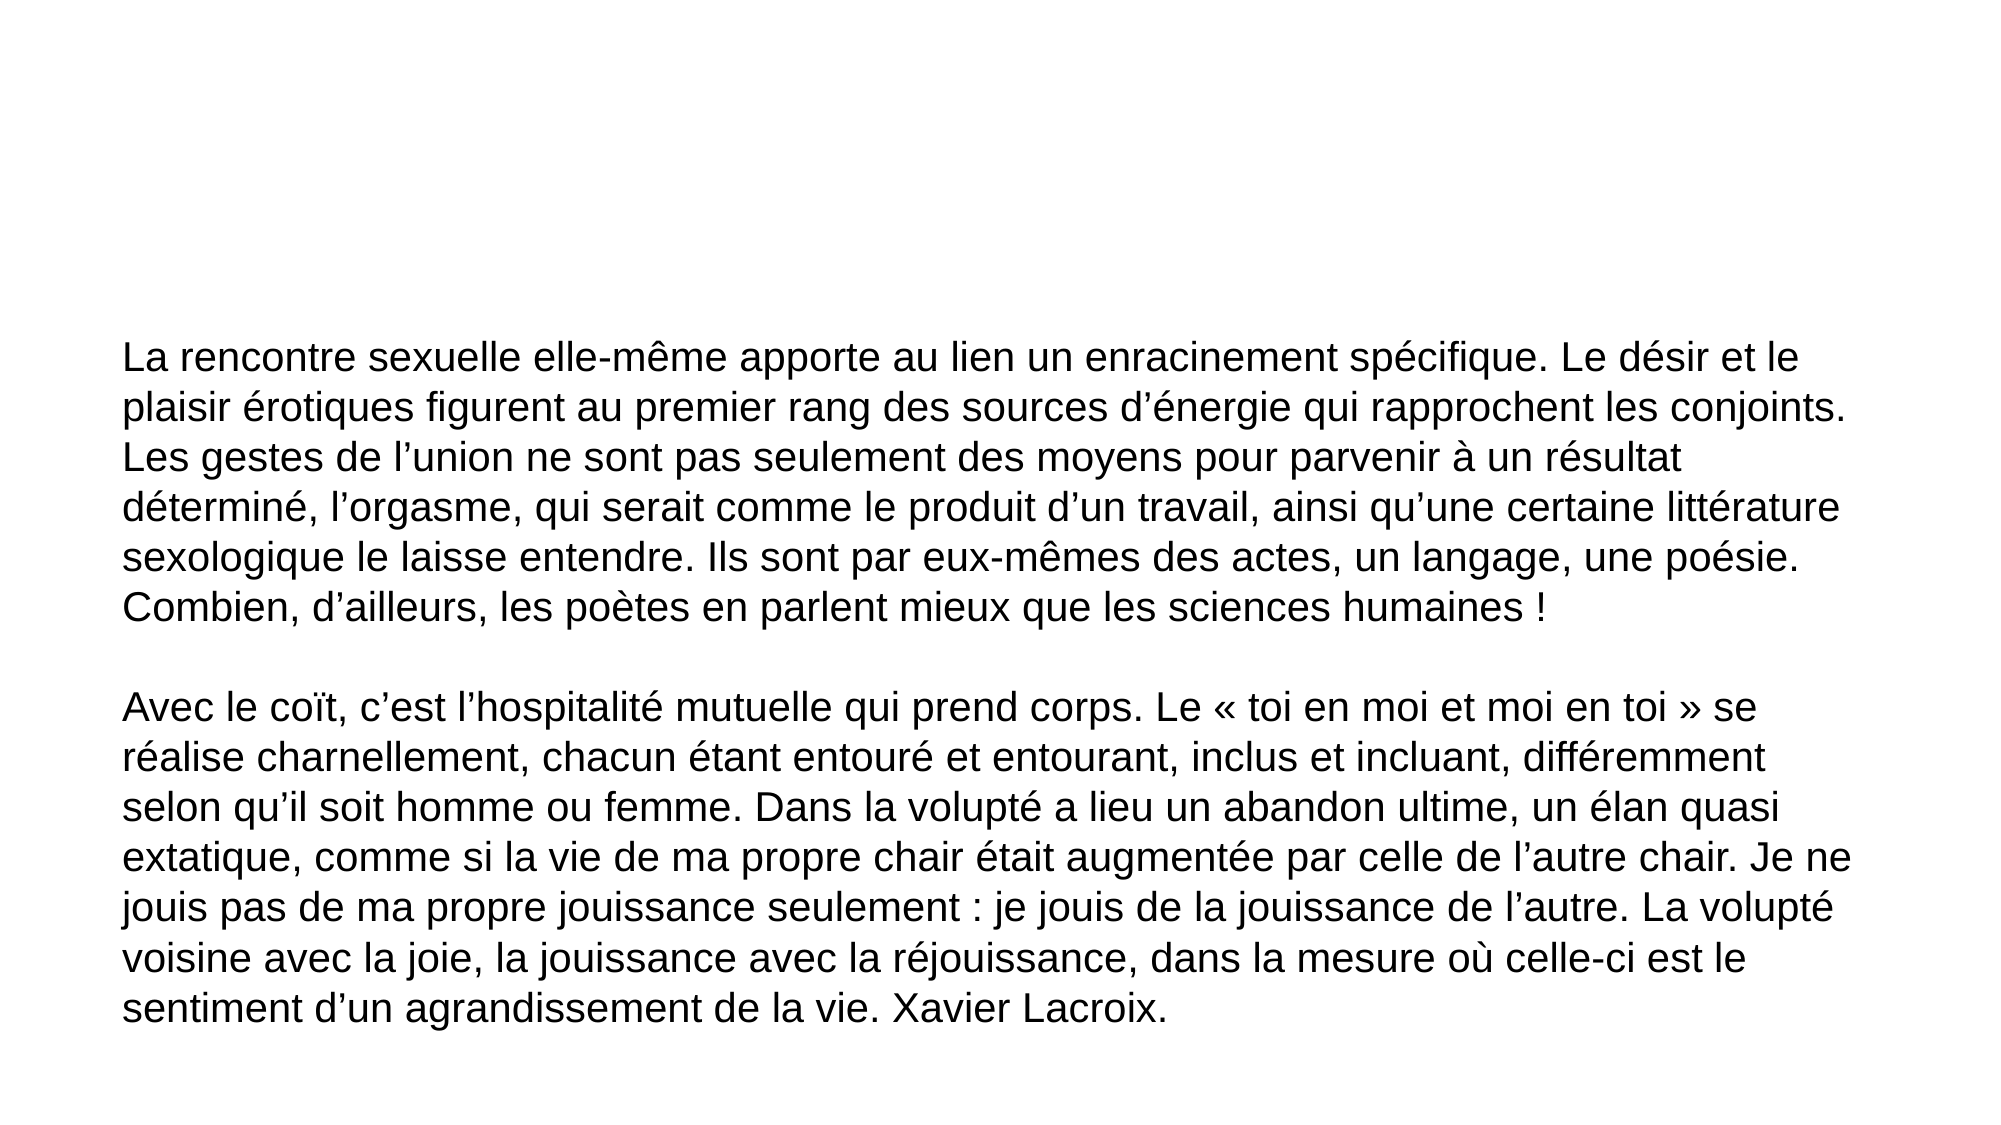

La rencontre sexuelle elle-même apporte au lien un enracinement spécifique. Le désir et le plaisir érotiques figurent au premier rang des sources d’énergie qui rapprochent les conjoints. Les gestes de l’union ne sont pas seulement des moyens pour parvenir à un résultat déterminé, l’orgasme, qui serait comme le produit d’un travail, ainsi qu’une certaine littérature sexologique le laisse entendre. Ils sont par eux-mêmes des actes, un langage, une poésie. Combien, d’ailleurs, les poètes en parlent mieux que les sciences humaines !
Avec le coït, c’est l’hospitalité mutuelle qui prend corps. Le « toi en moi et moi en toi » se réalise charnellement, chacun étant entouré et entourant, inclus et incluant, différemment selon qu’il soit homme ou femme. Dans la volupté a lieu un abandon ultime, un élan quasi extatique, comme si la vie de ma propre chair était augmentée par celle de l’autre chair. Je ne jouis pas de ma propre jouissance seulement : je jouis de la jouissance de l’autre. La volupté voisine avec la joie, la jouissance avec la réjouissance, dans la mesure où celle-ci est le sentiment d’un agrandissement de la vie. Xavier Lacroix.